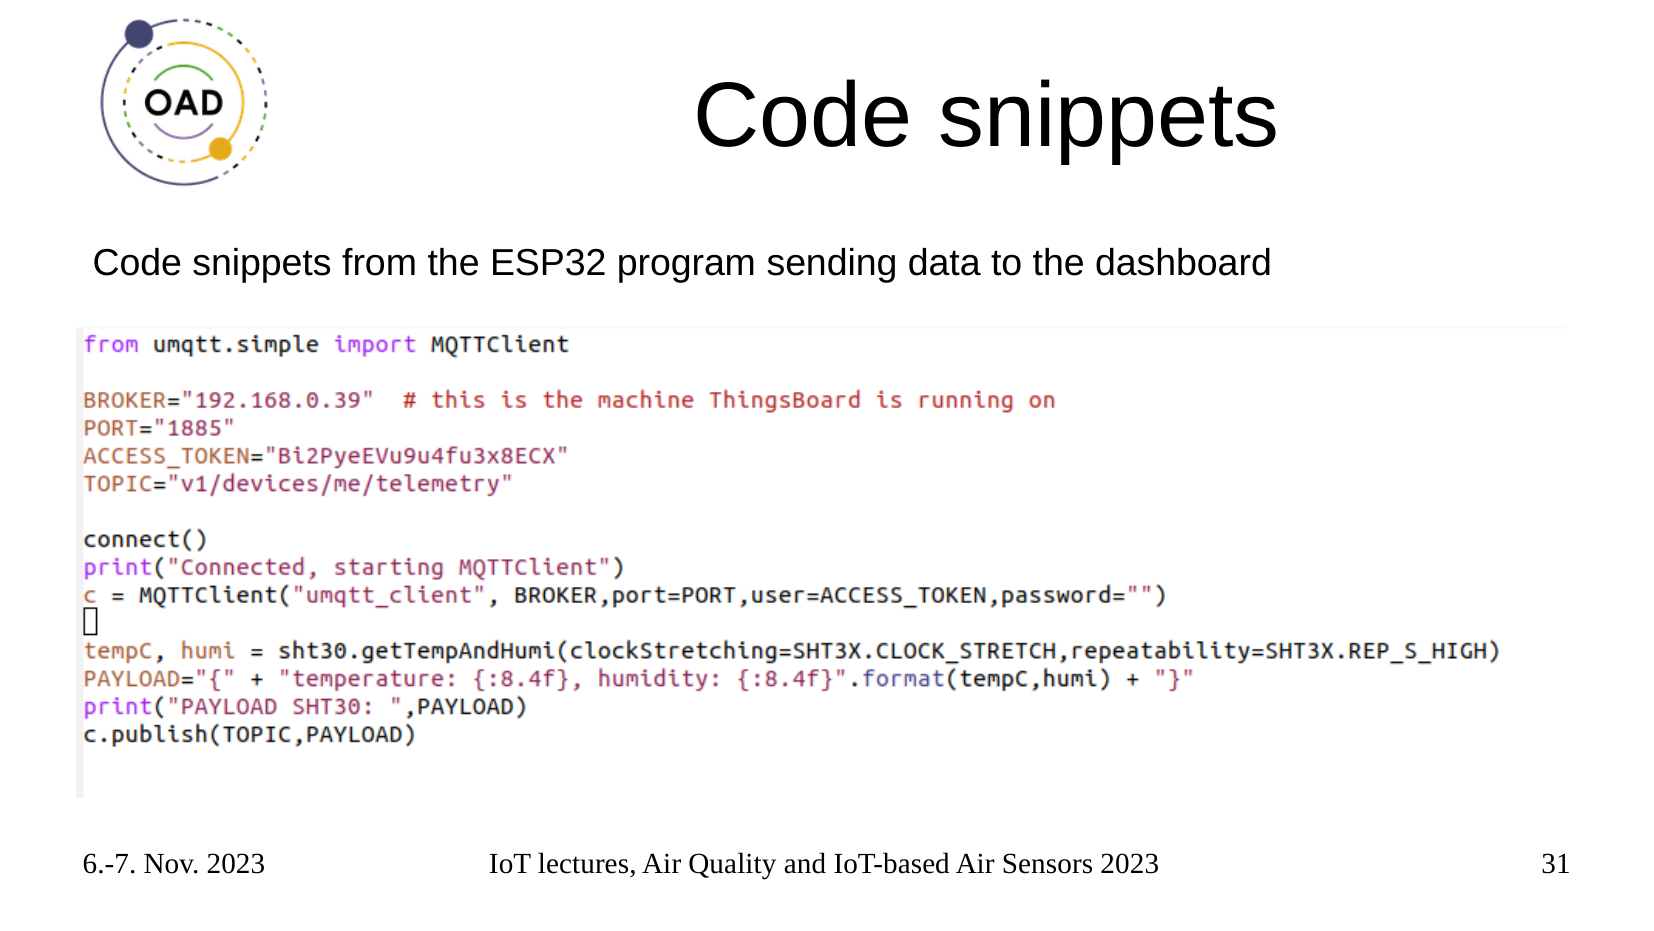

# Code snippets
Code snippets from the ESP32 program sending data to the dashboard
6.-7. Nov. 2023
IoT lectures, Air Quality and IoT-based Air Sensors 2023
31